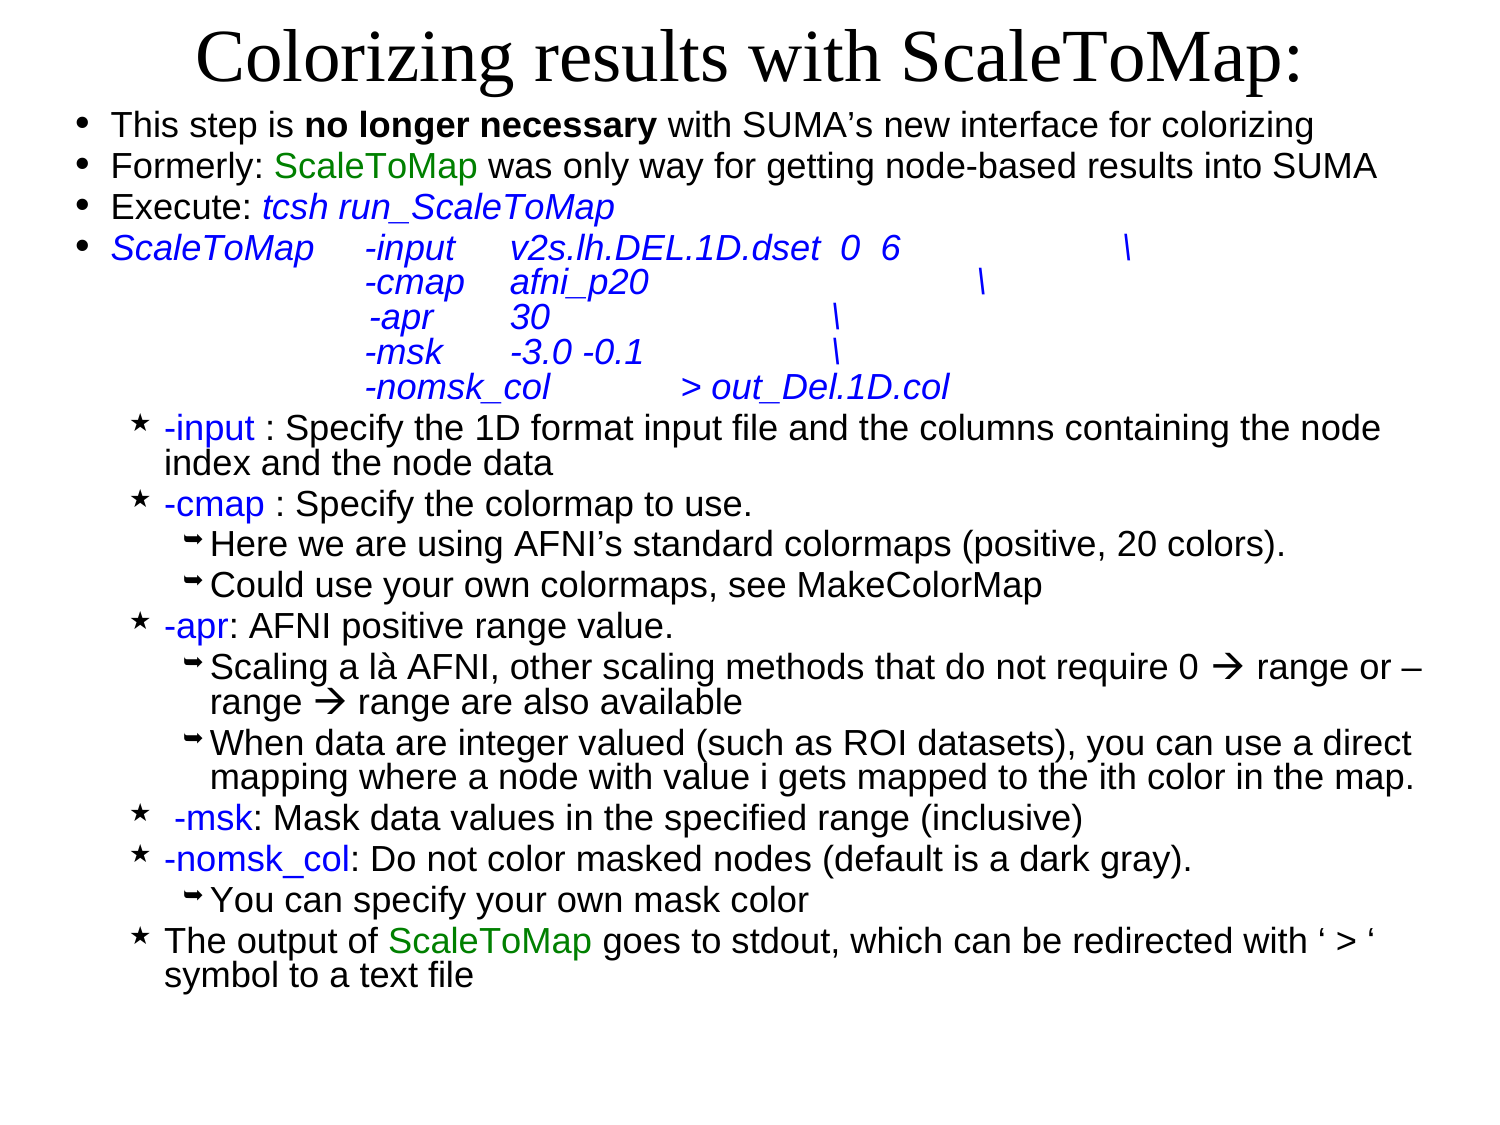

# Colorizing results with ScaleToMap:
This step is no longer necessary with SUMA’s new interface for colorizing
Formerly: ScaleToMap was only way for getting node-based results into SUMA
Execute: tcsh run_ScaleToMap
ScaleToMap -input 	v2s.lh.DEL.1D.dset 0 6 	 \
 	-cmap 	afni_p20 	 \
	 -apr 	30 		 \
 	-msk 	-3.0 -0.1 		 \
 	-nomsk_col > out_Del.1D.col
-input : Specify the 1D format input file and the columns containing the node index and the node data
-cmap : Specify the colormap to use.
Here we are using AFNI’s standard colormaps (positive, 20 colors).
Could use your own colormaps, see MakeColorMap
-apr: AFNI positive range value.
Scaling a là AFNI, other scaling methods that do not require 0  range or –range  range are also available
When data are integer valued (such as ROI datasets), you can use a direct mapping where a node with value i gets mapped to the ith color in the map.
 -msk: Mask data values in the specified range (inclusive)
-nomsk_col: Do not color masked nodes (default is a dark gray).
You can specify your own mask color
The output of ScaleToMap goes to stdout, which can be redirected with ‘ > ‘ symbol to a text file